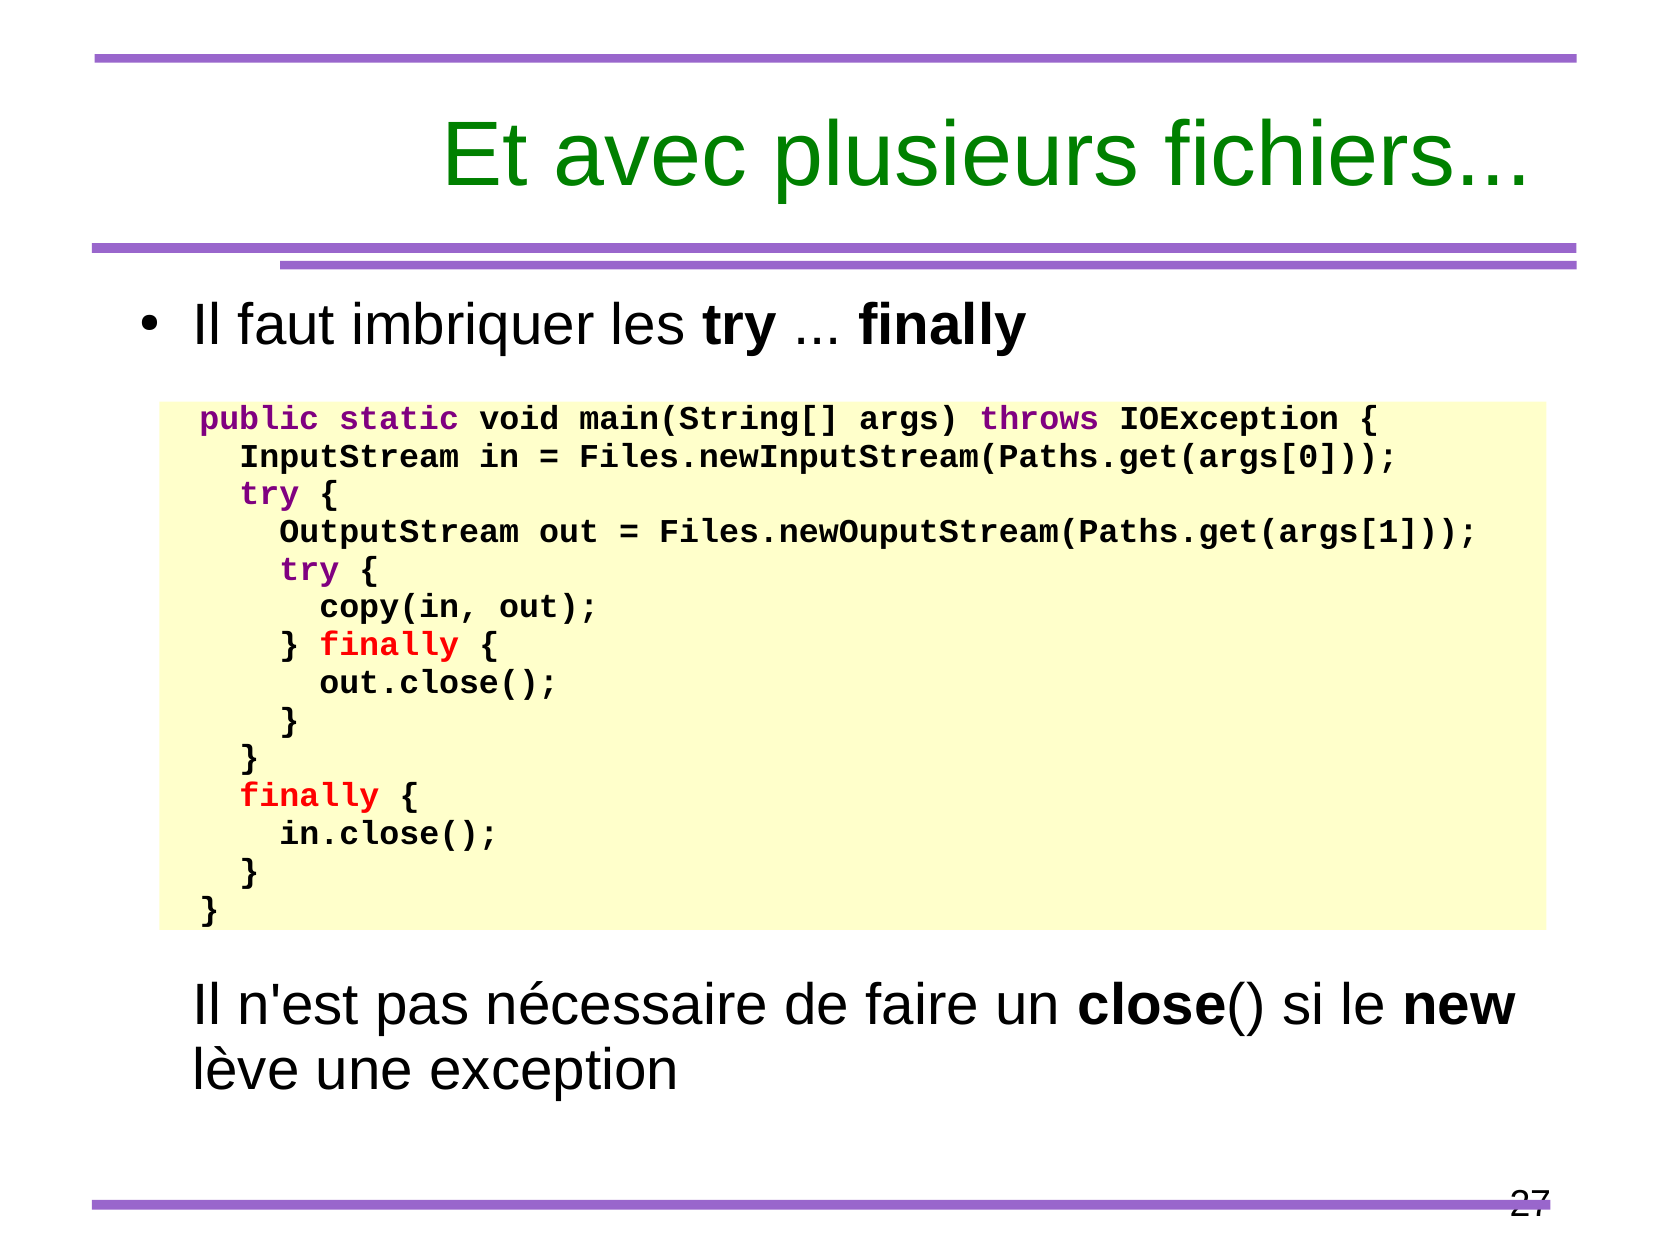

# Et avec plusieurs fichiers...
Il faut imbriquer les try ... finally
Il n'est pas nécessaire de faire un close() si le new lève une exception
 public static void main(String[] args) throws IOException {
 InputStream in = Files.newInputStream(Paths.get(args[0]));
 try {
 OutputStream out = Files.newOuputStream(Paths.get(args[1]));
 try {
 copy(in, out);
 } finally {
 out.close();
 }
 }
 finally {
 in.close();
 }
 }